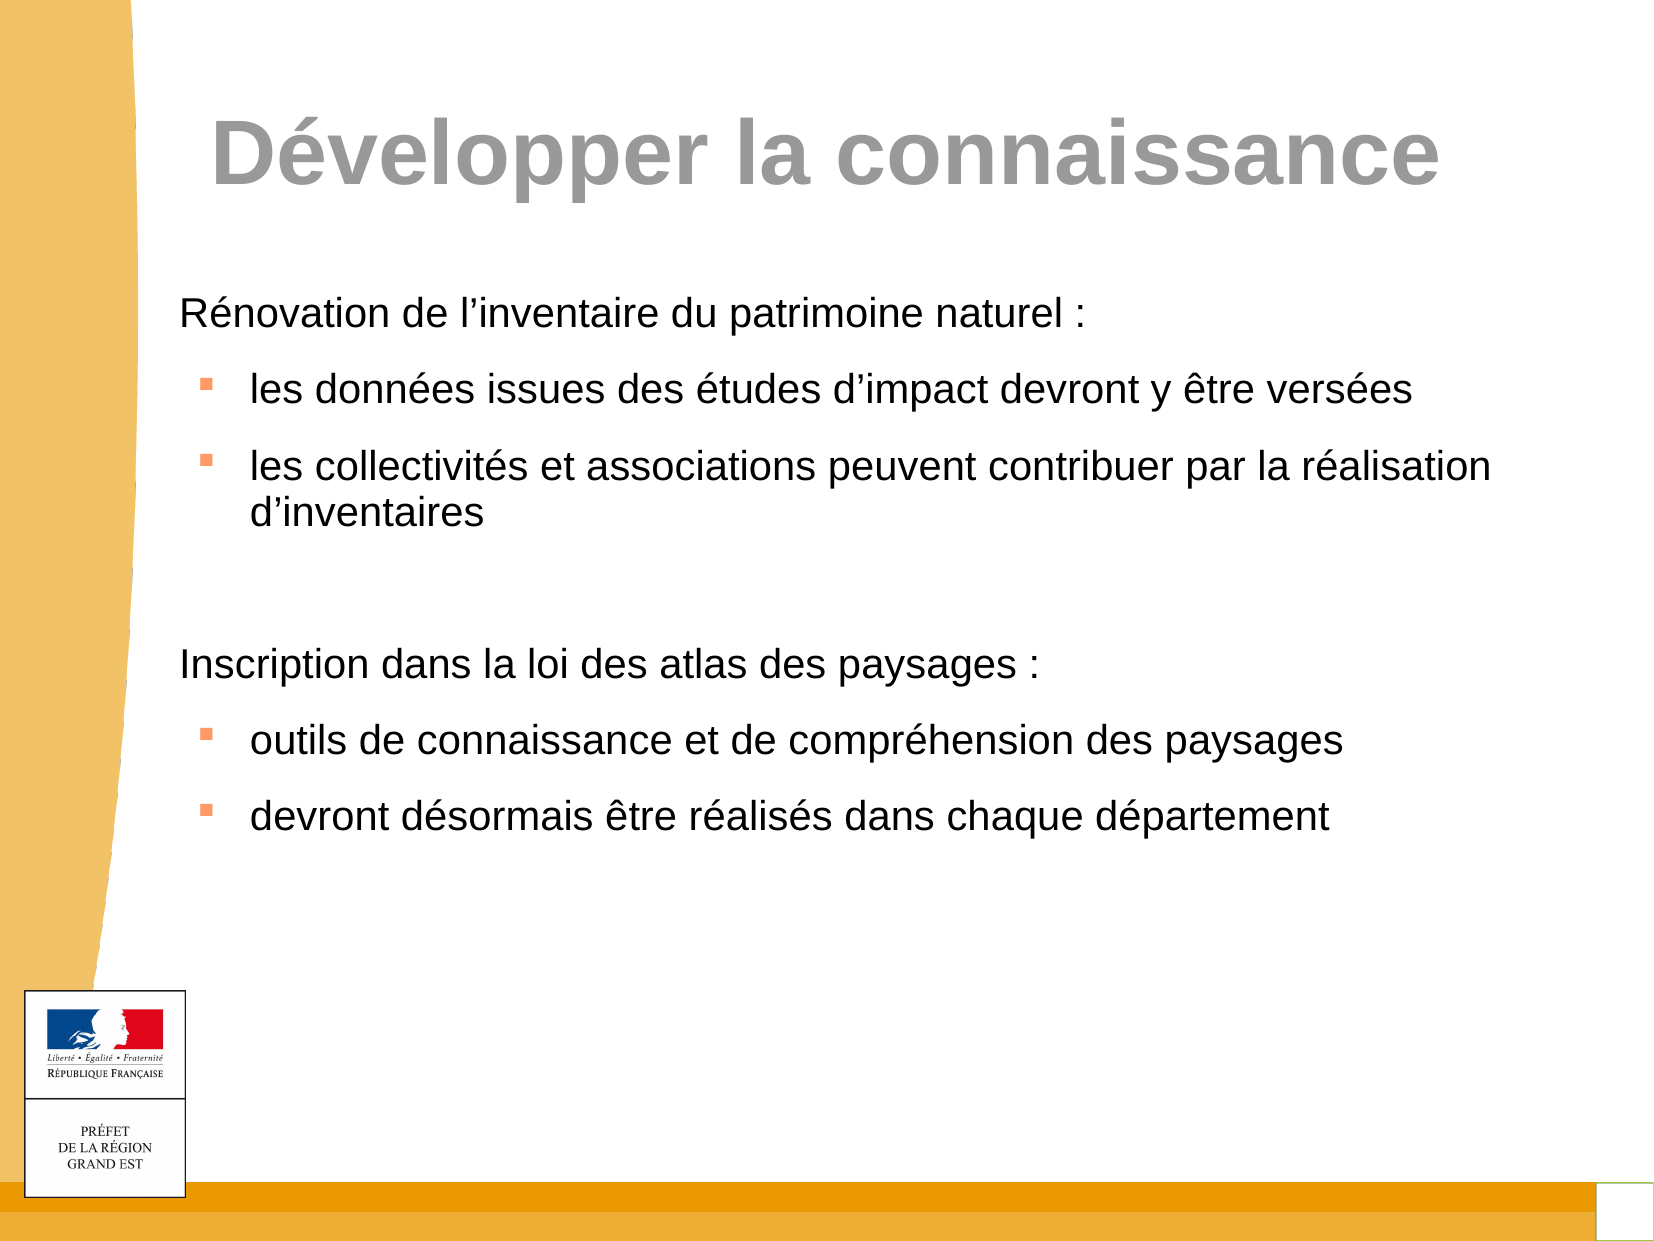

# Développer la connaissance
Rénovation de l’inventaire du patrimoine naturel :
les données issues des études d’impact devront y être versées
les collectivités et associations peuvent contribuer par la réalisation d’inventaires
Inscription dans la loi des atlas des paysages :
outils de connaissance et de compréhension des paysages
devront désormais être réalisés dans chaque département